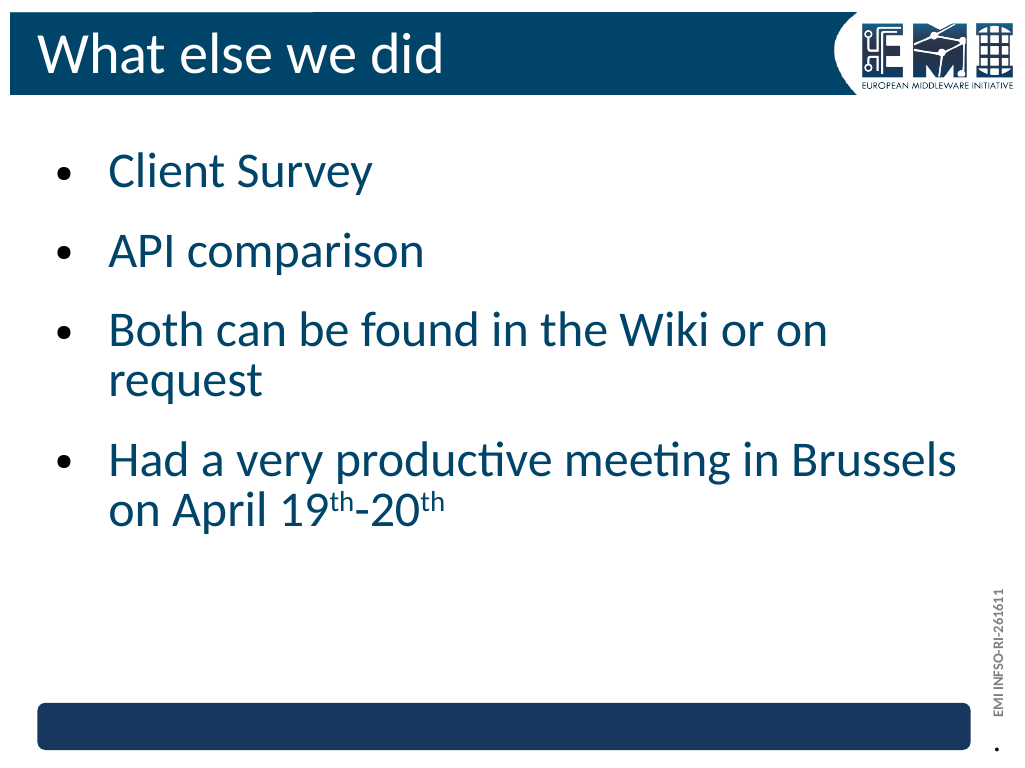

# What else we did
Client Survey
API comparison
Both can be found in the Wiki or on request
Had a very productive meeting in Brussels on April 19th-20th